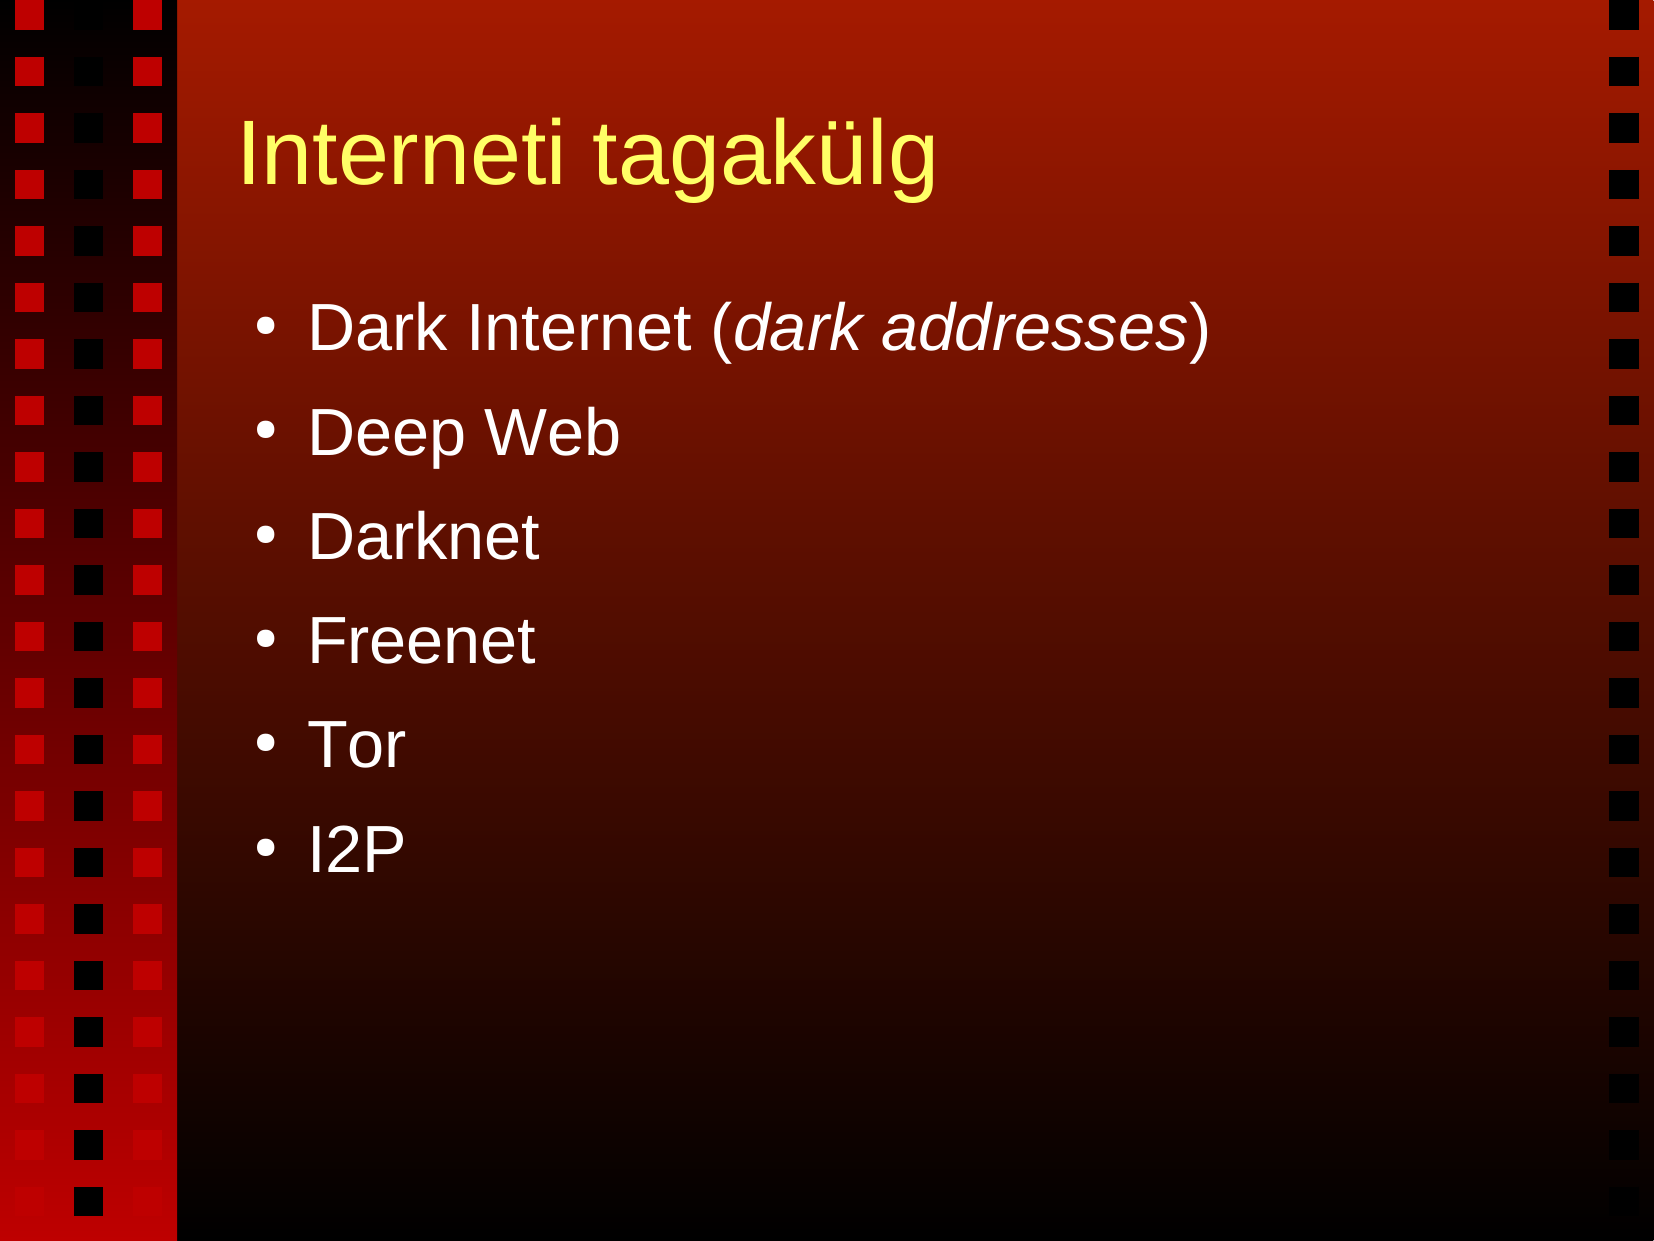

# Interneti tagakülg
Dark Internet (dark addresses)
Deep Web
Darknet
Freenet
Tor
I2P